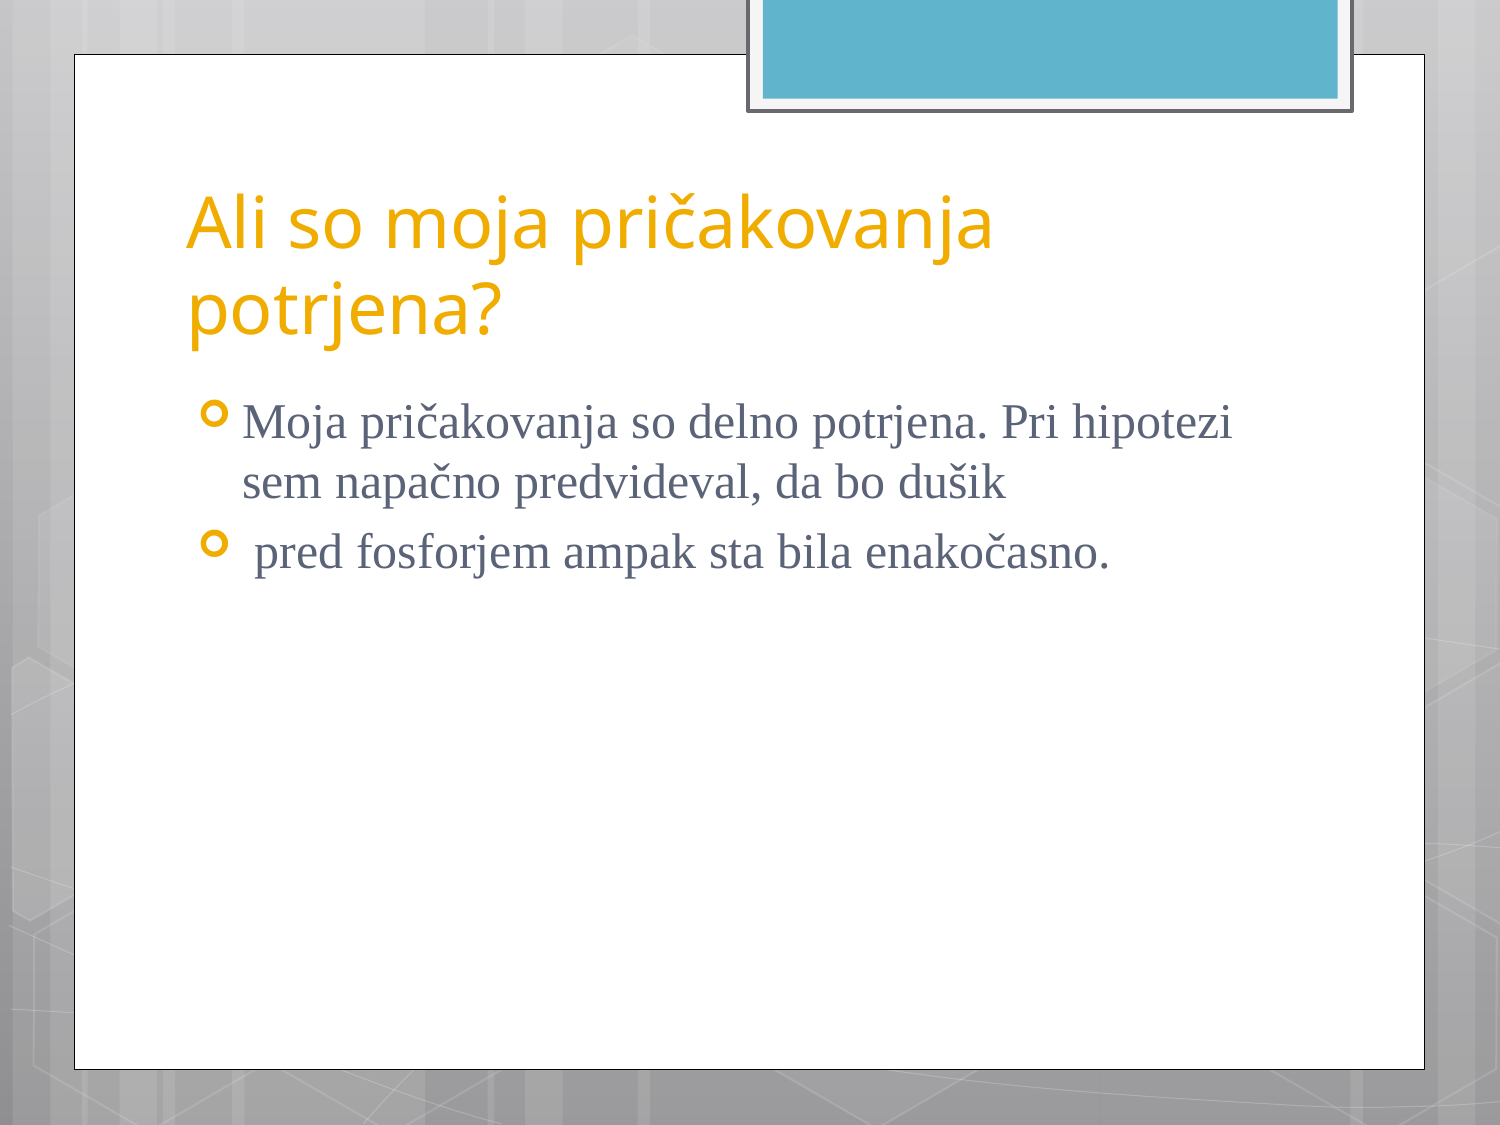

# Ali so moja pričakovanja potrjena?
Moja pričakovanja so delno potrjena. Pri hipotezi sem napačno predvideval, da bo dušik
 pred fosforjem ampak sta bila enakočasno.